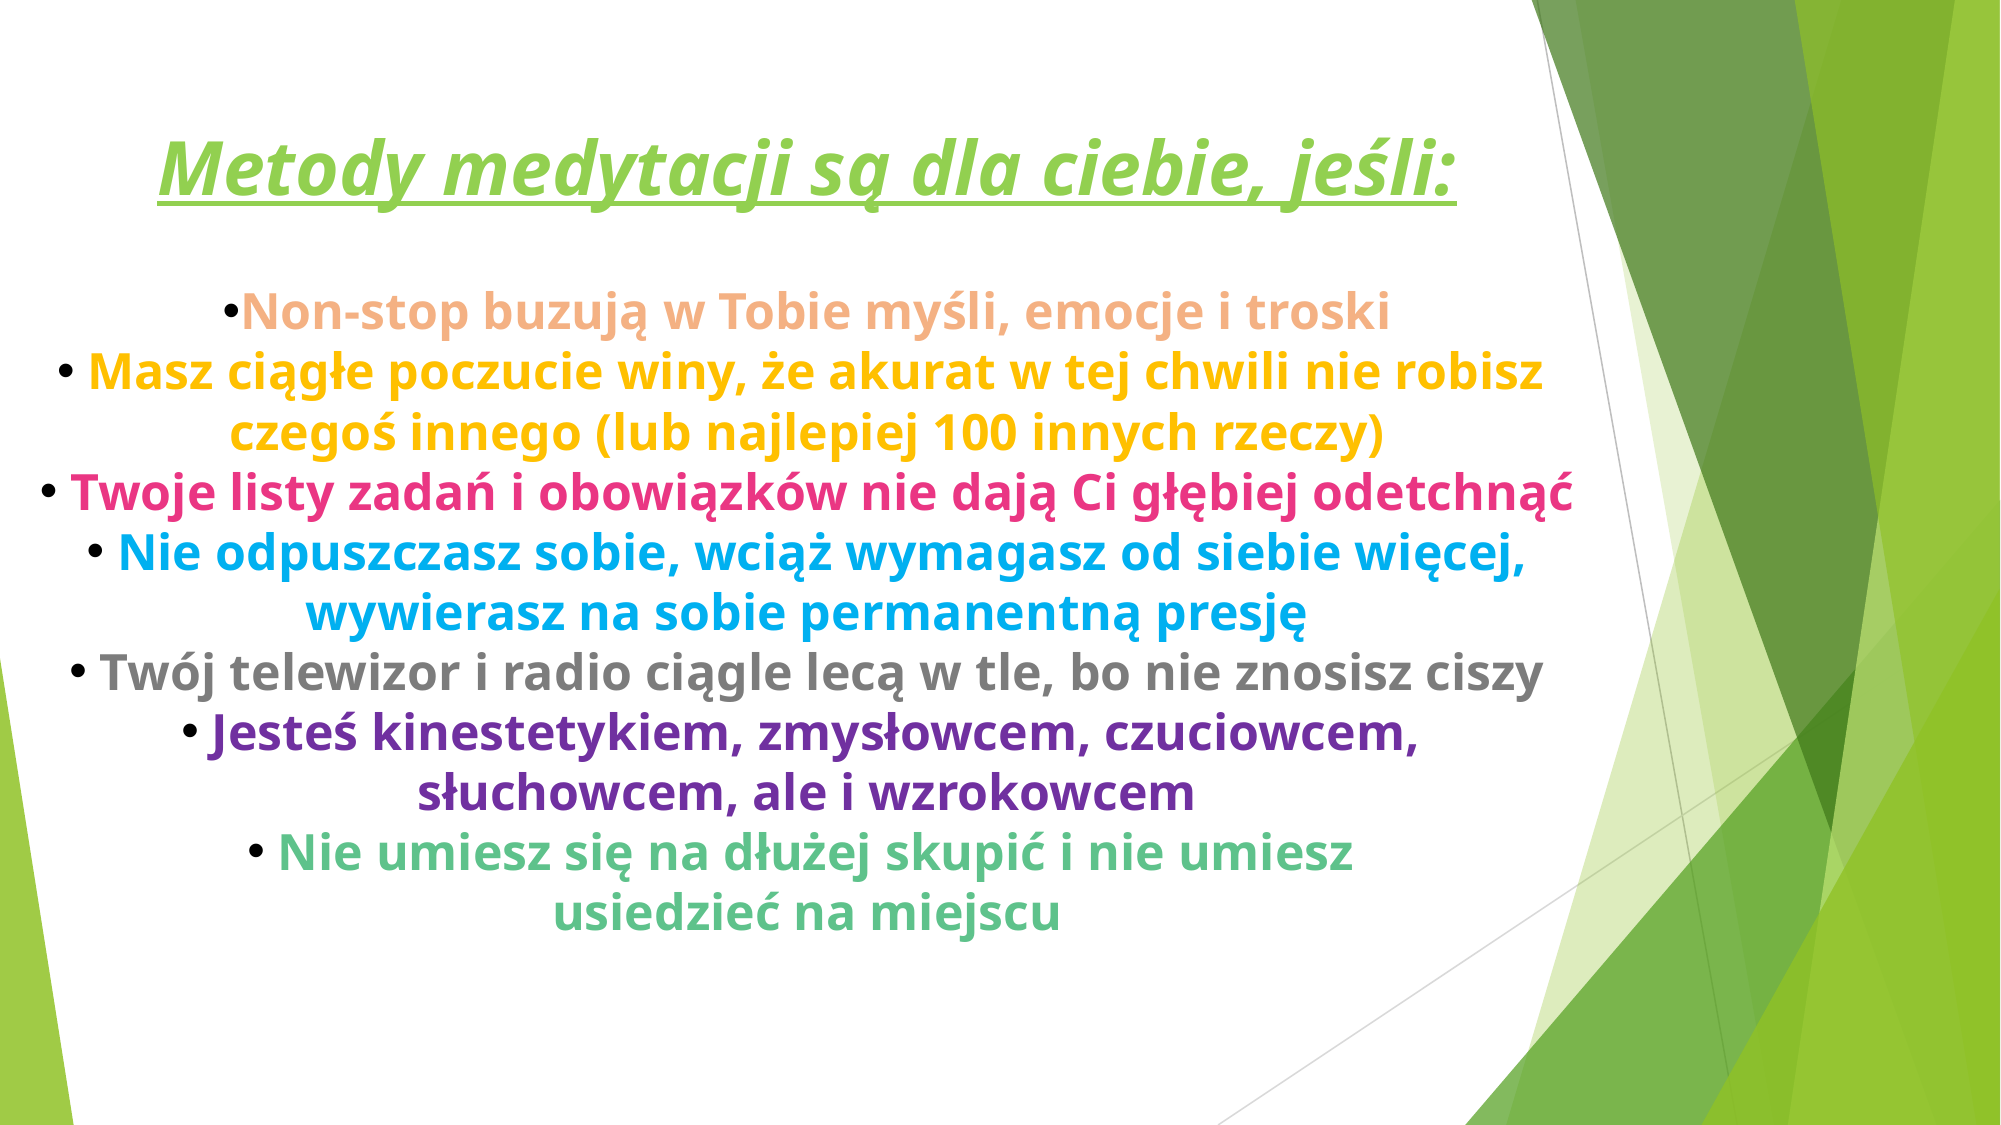

Metody medytacji są dla ciebie, jeśli:
Non-stop buzują w Tobie myśli, emocje i troski
 Masz ciągłe poczucie winy, że akurat w tej chwili nie robisz
czegoś innego (lub najlepiej 100 innych rzeczy)
 Twoje listy zadań i obowiązków nie dają Ci głębiej odetchnąć
 Nie odpuszczasz sobie, wciąż wymagasz od siebie więcej, wywierasz na sobie permanentną presję
 Twój telewizor i radio ciągle lecą w tle, bo nie znosisz ciszy
 Jesteś kinestetykiem, zmysłowcem, czuciowcem,
słuchowcem, ale i wzrokowcem
 Nie umiesz się na dłużej skupić i nie umiesz
usiedzieć na miejscu